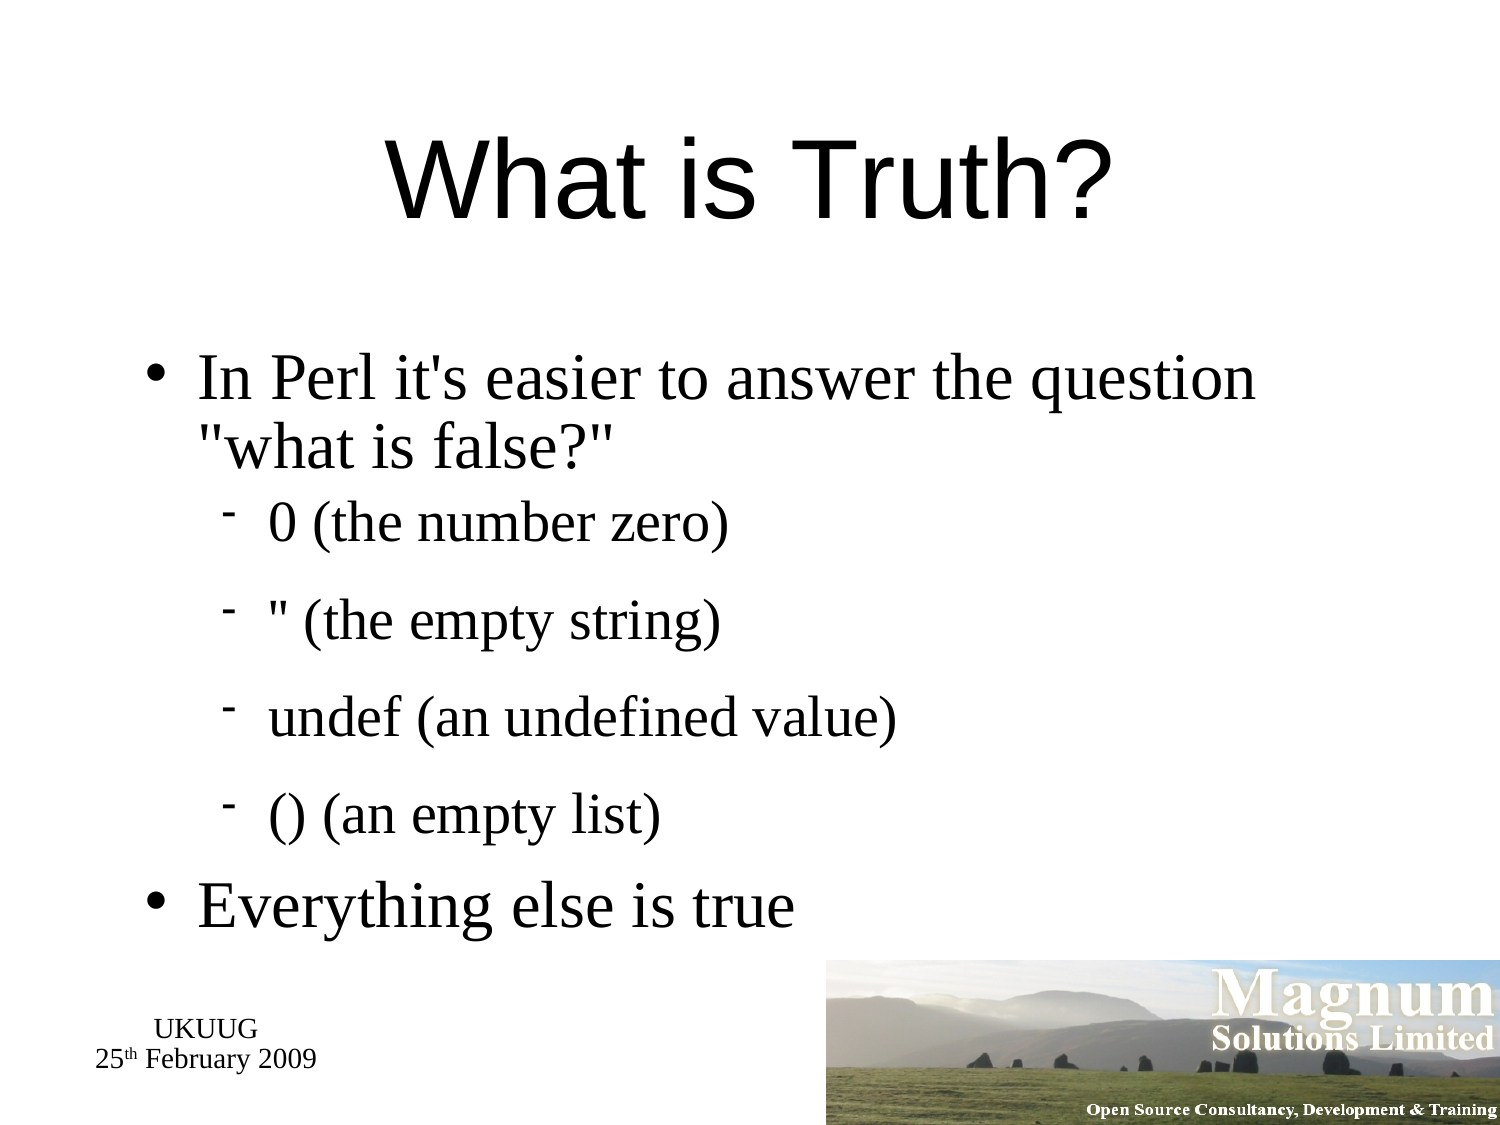

# What is Truth?
In Perl it's easier to answer the question "what is false?"
0 (the number zero)‏
'' (the empty string)‏
undef (an undefined value)‏
() (an empty list)‏
Everything else is true
73